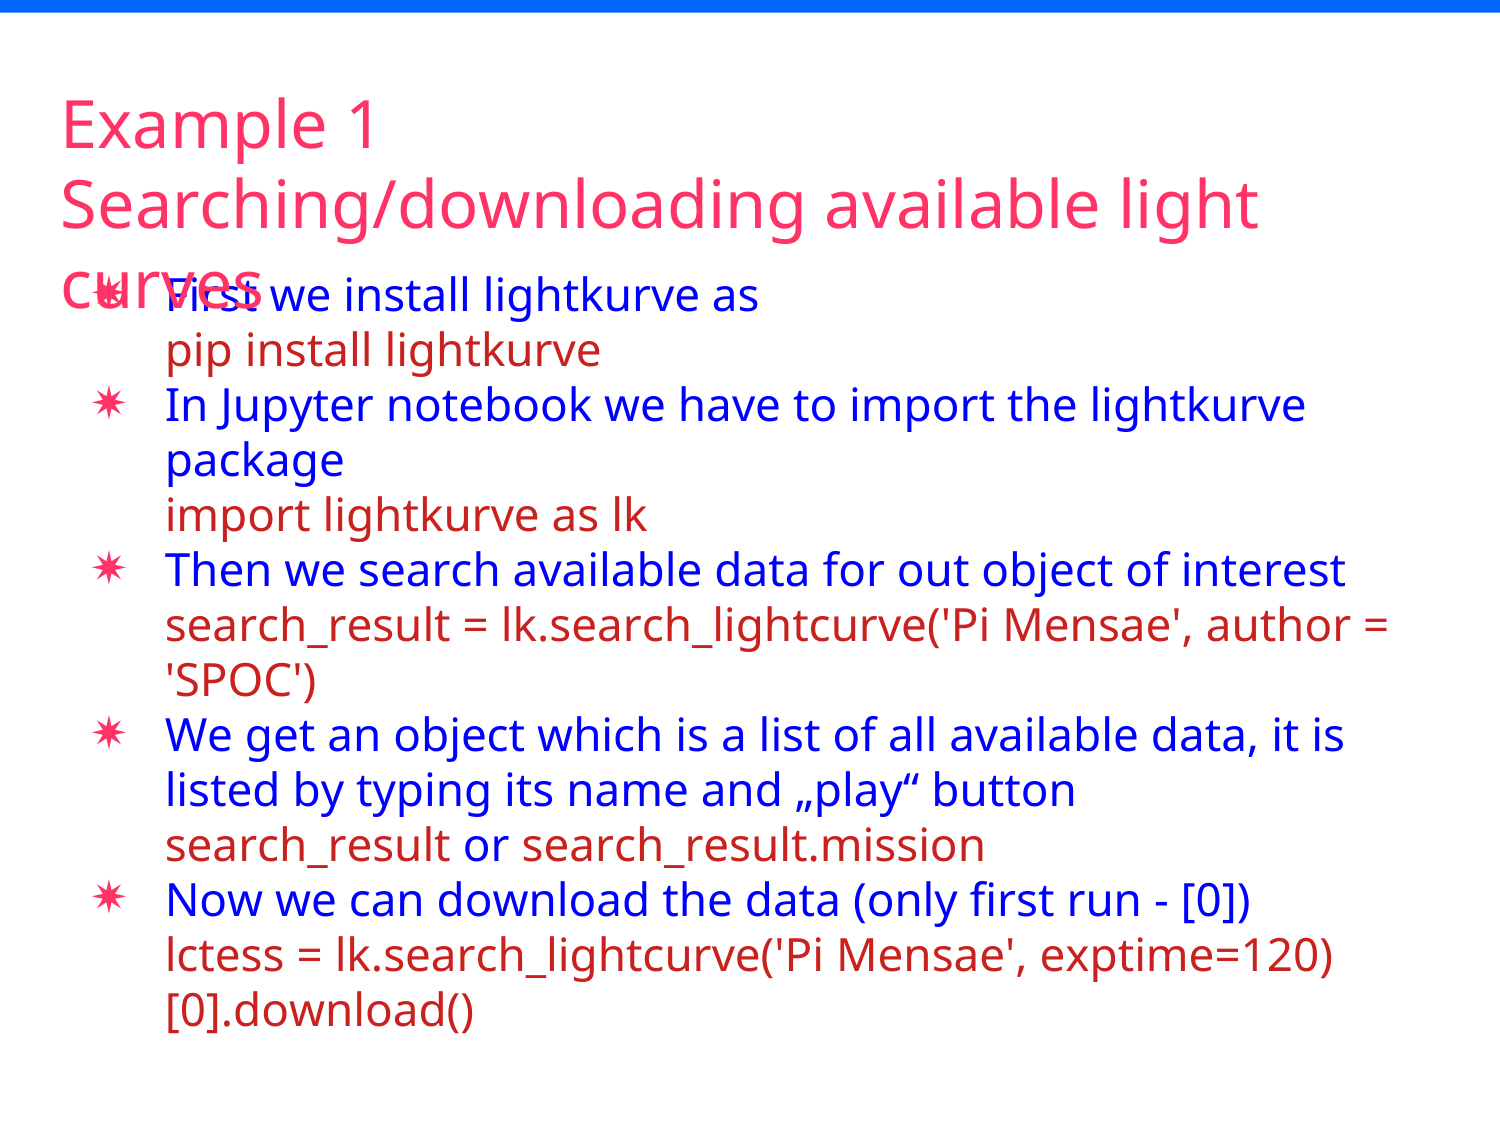

Example 1
Searching/downloading available light curves
First we install lightkurve as
pip install lightkurve
In Jupyter notebook we have to import the lightkurve package
import lightkurve as lk
Then we search available data for out object of interest
search_result = lk.search_lightcurve('Pi Mensae', author = 'SPOC')
We get an object which is a list of all available data, it is listed by typing its name and „play“ button
search_result or search_result.mission
Now we can download the data (only first run - [0])
lctess = lk.search_lightcurve('Pi Mensae', exptime=120)[0].download()
10